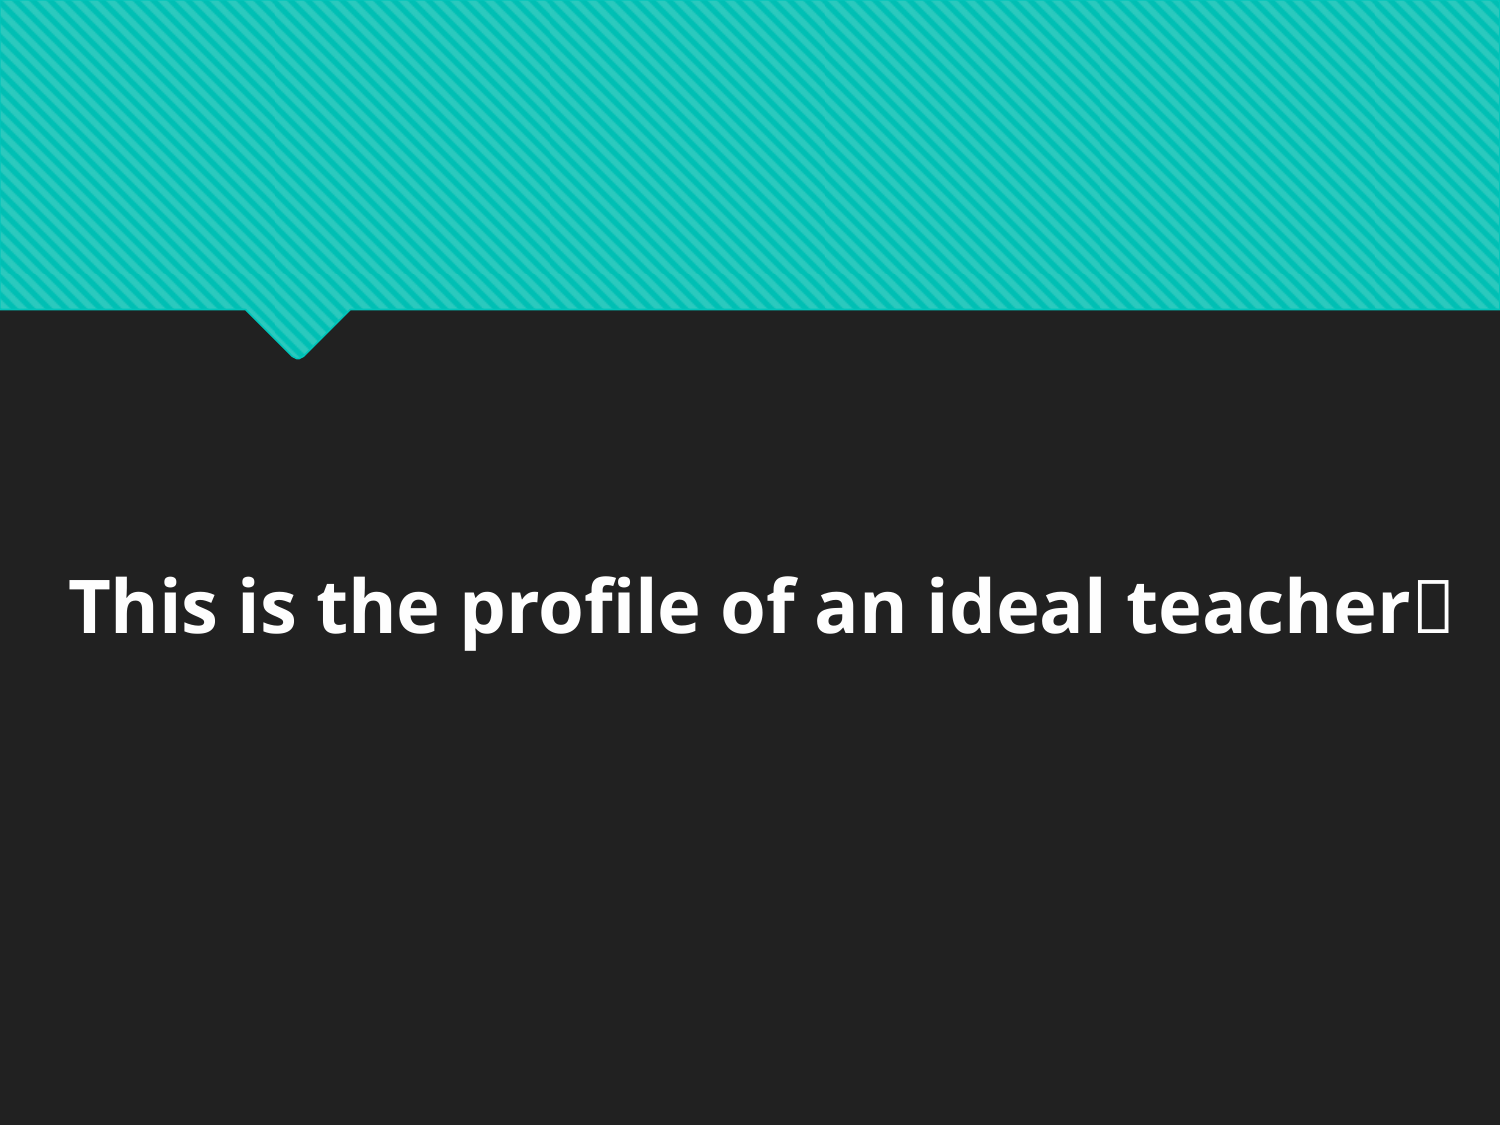

# This is the profile of an ideal teacher